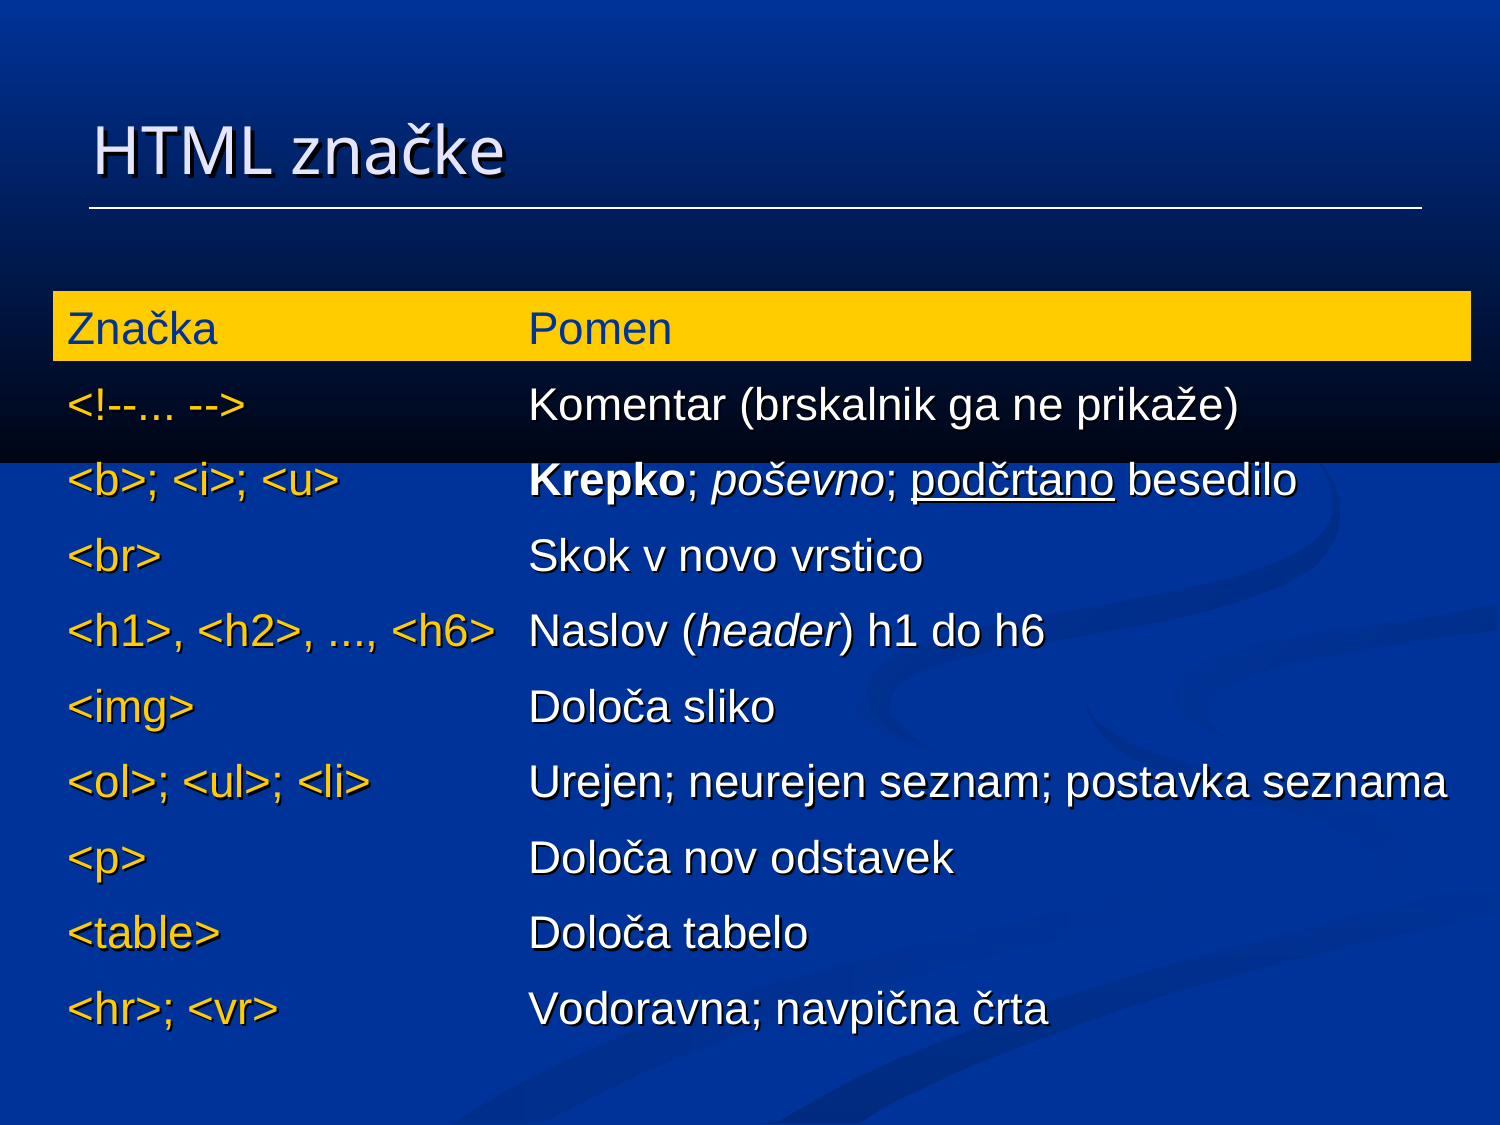

HTML značke
| Značka | Pomen |
| --- | --- |
| <!--... --> | Komentar (brskalnik ga ne prikaže) |
| <b>; <i>; <u> | Krepko; poševno; podčrtano besedilo |
| <br> | Skok v novo vrstico |
| <h1>, <h2>, ..., <h6> | Naslov (header) h1 do h6 |
| <img> | Določa sliko |
| <ol>; <ul>; <li> | Urejen; neurejen seznam; postavka seznama |
| <p> | Določa nov odstavek |
| <table> | Določa tabelo |
| <hr>; <vr> | Vodoravna; navpična črta |